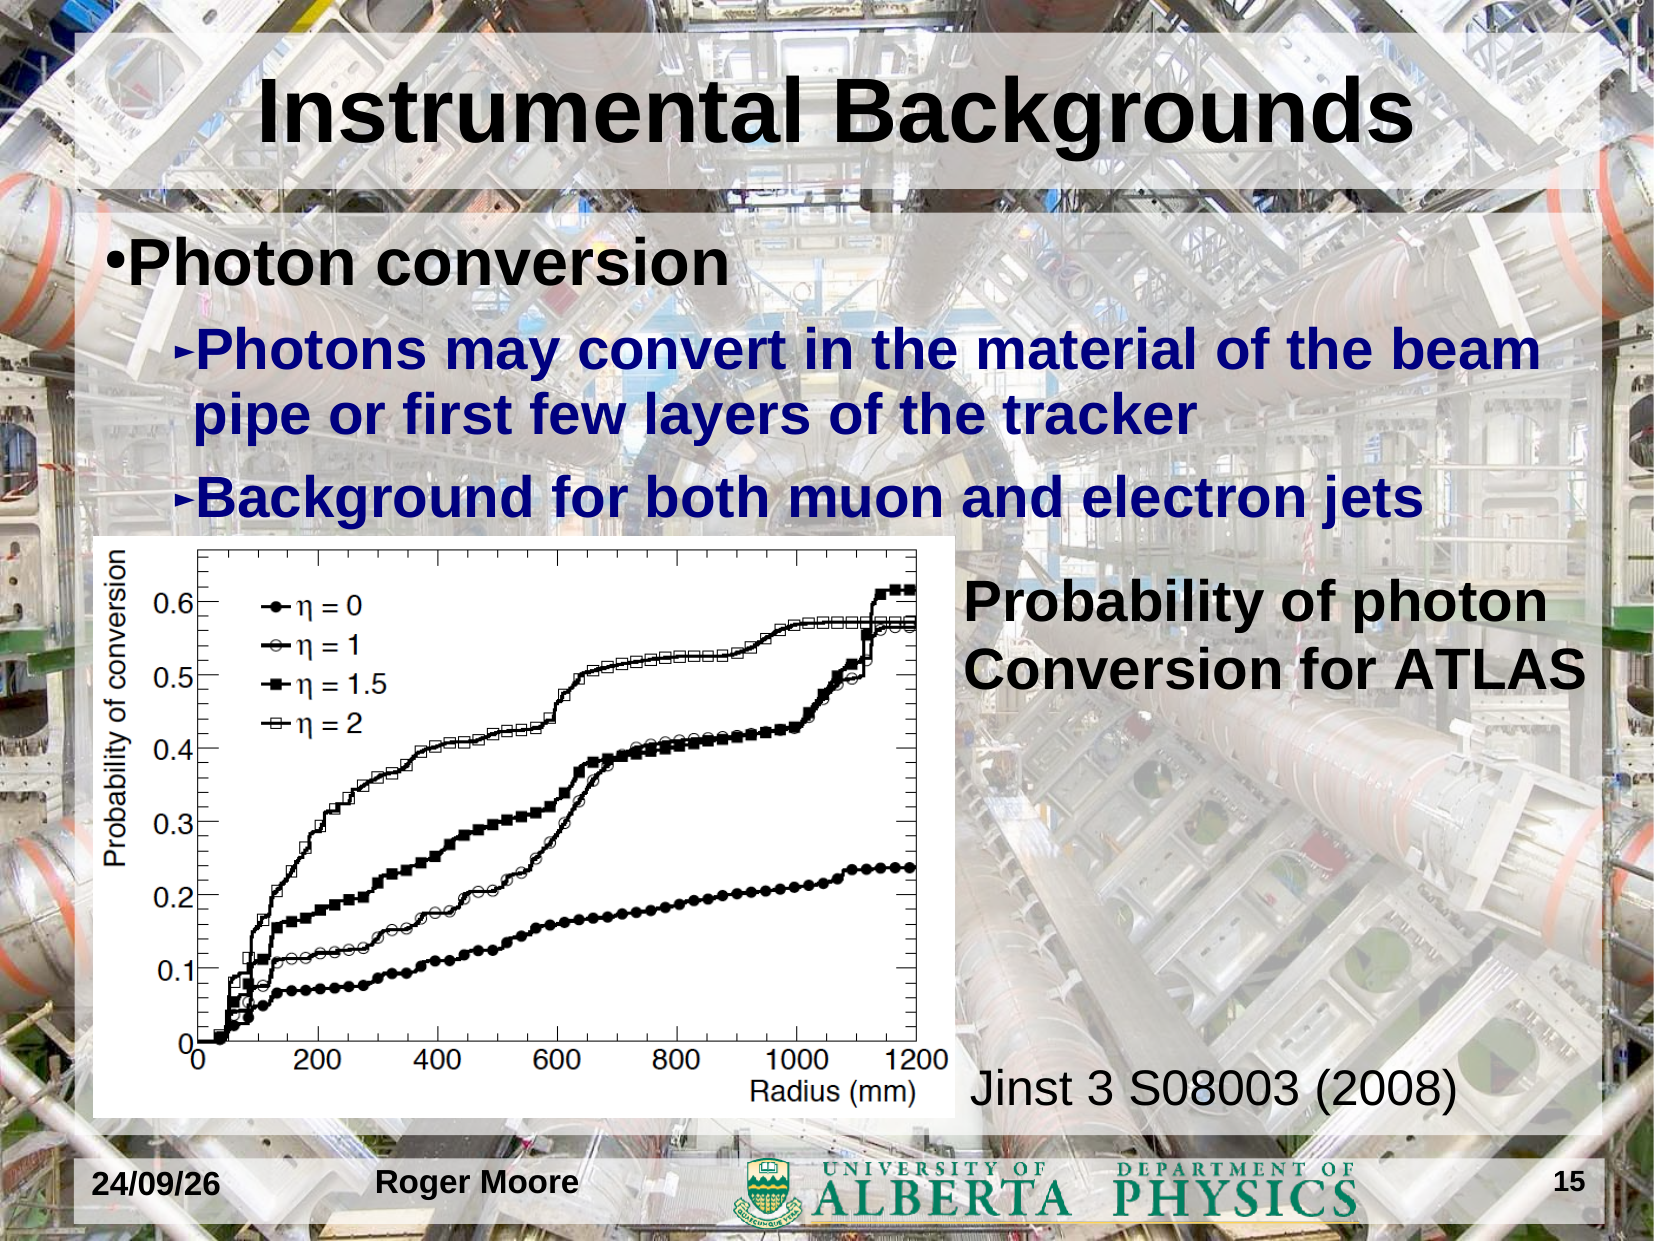

# Instrumental Backgrounds
Photon conversion
Photons may convert in the material of the beam pipe or first few layers of the tracker
Background for both muon and electron jets
Probability of photon
Conversion for ATLAS
Jinst 3 S08003 (2008)